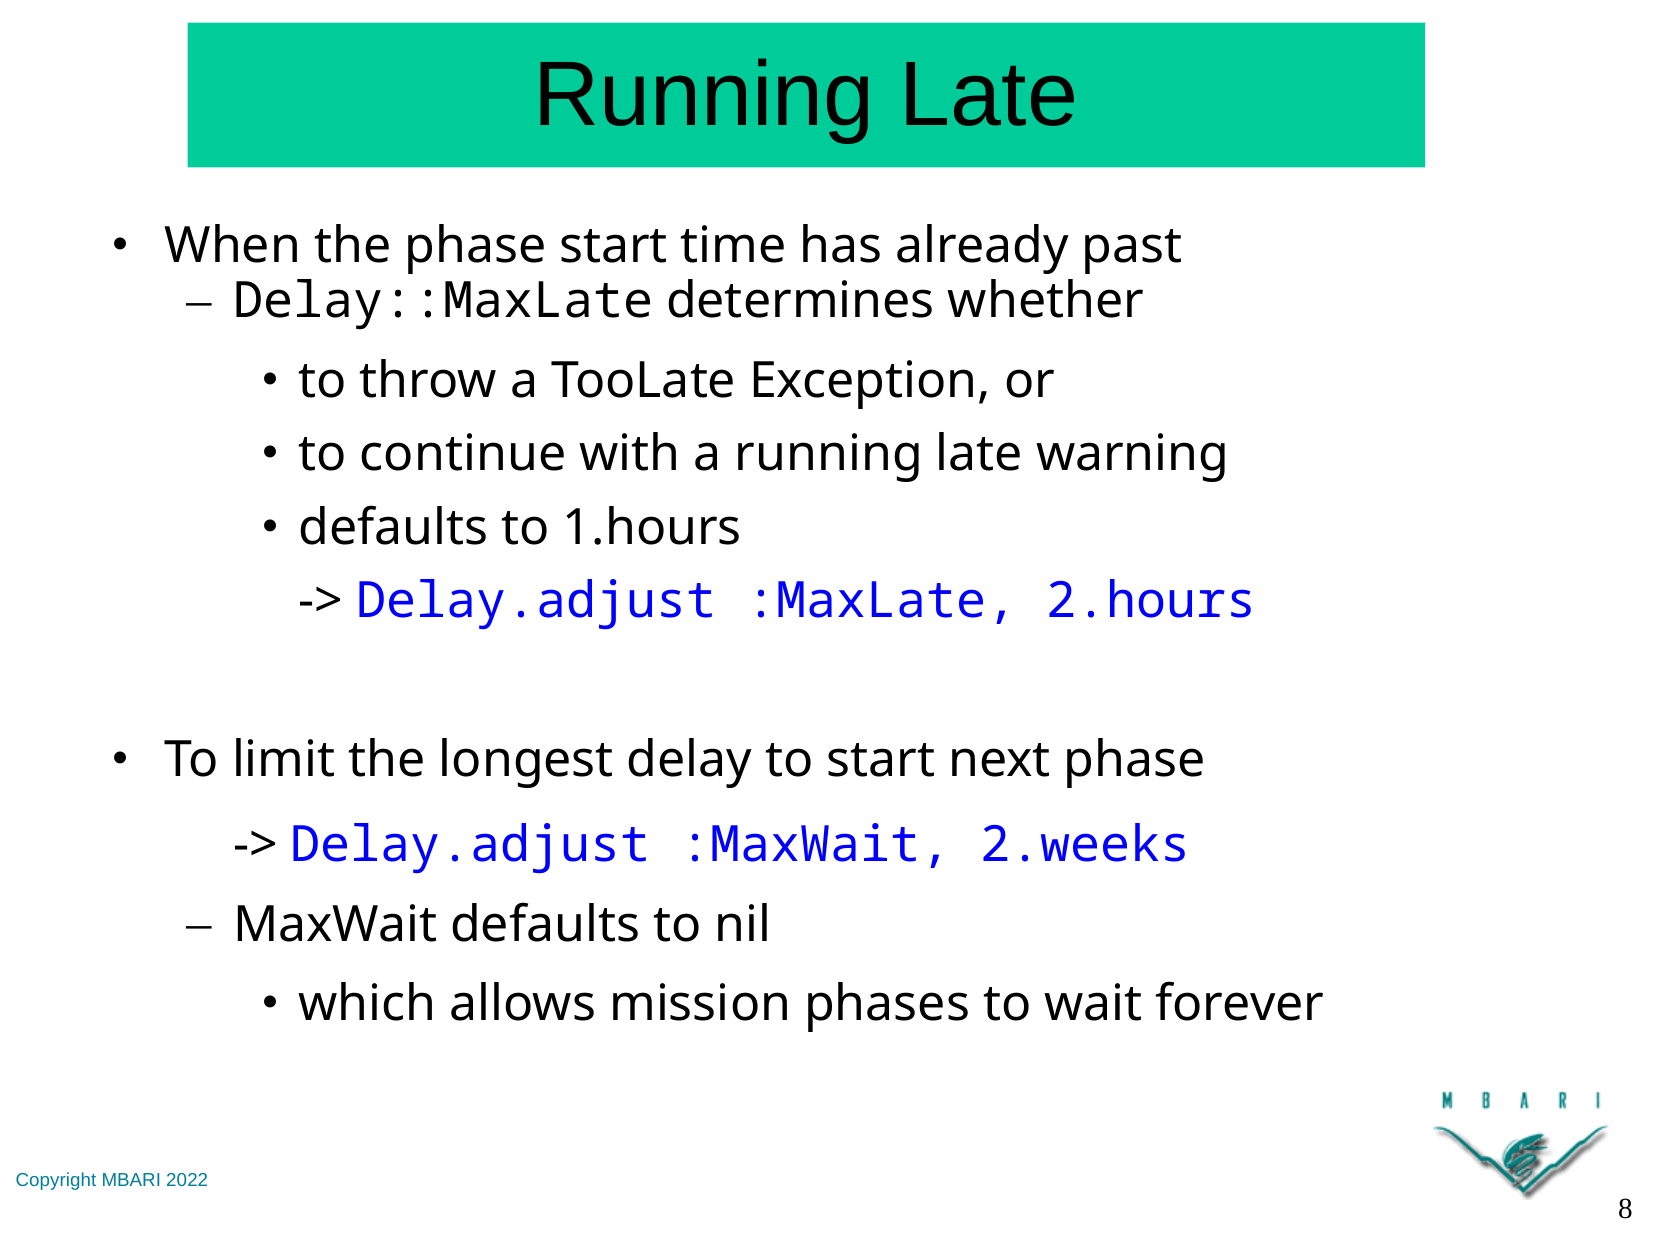

# Running Late
When the phase start time has already past
Delay::MaxLate determines whether
to throw a TooLate Exception, or
to continue with a running late warning
defaults to 1.hours
-> Delay.adjust :MaxLate, 2.hours
To limit the longest delay to start next phase
-> Delay.adjust :MaxWait, 2.weeks
MaxWait defaults to nil
which allows mission phases to wait forever
8